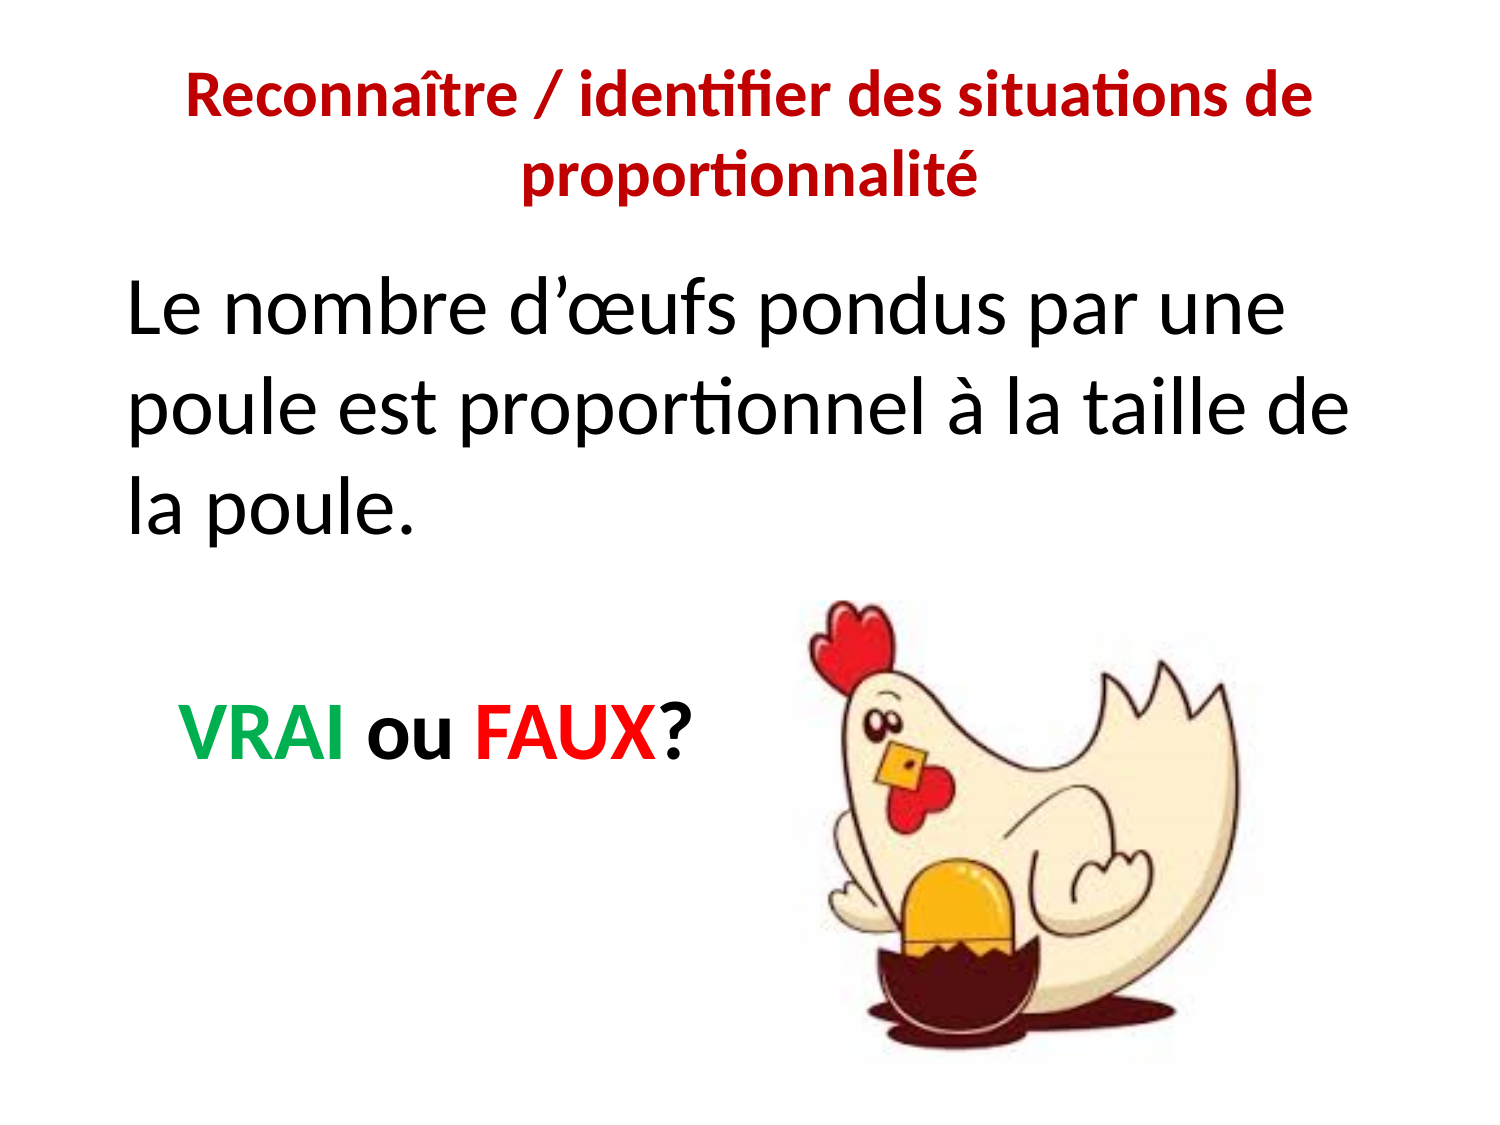

Reconnaître / identifier des situations de proportionnalité
Le nombre d’œufs pondus par une poule est proportionnel à la taille de la poule.
VRAI ou FAUX?